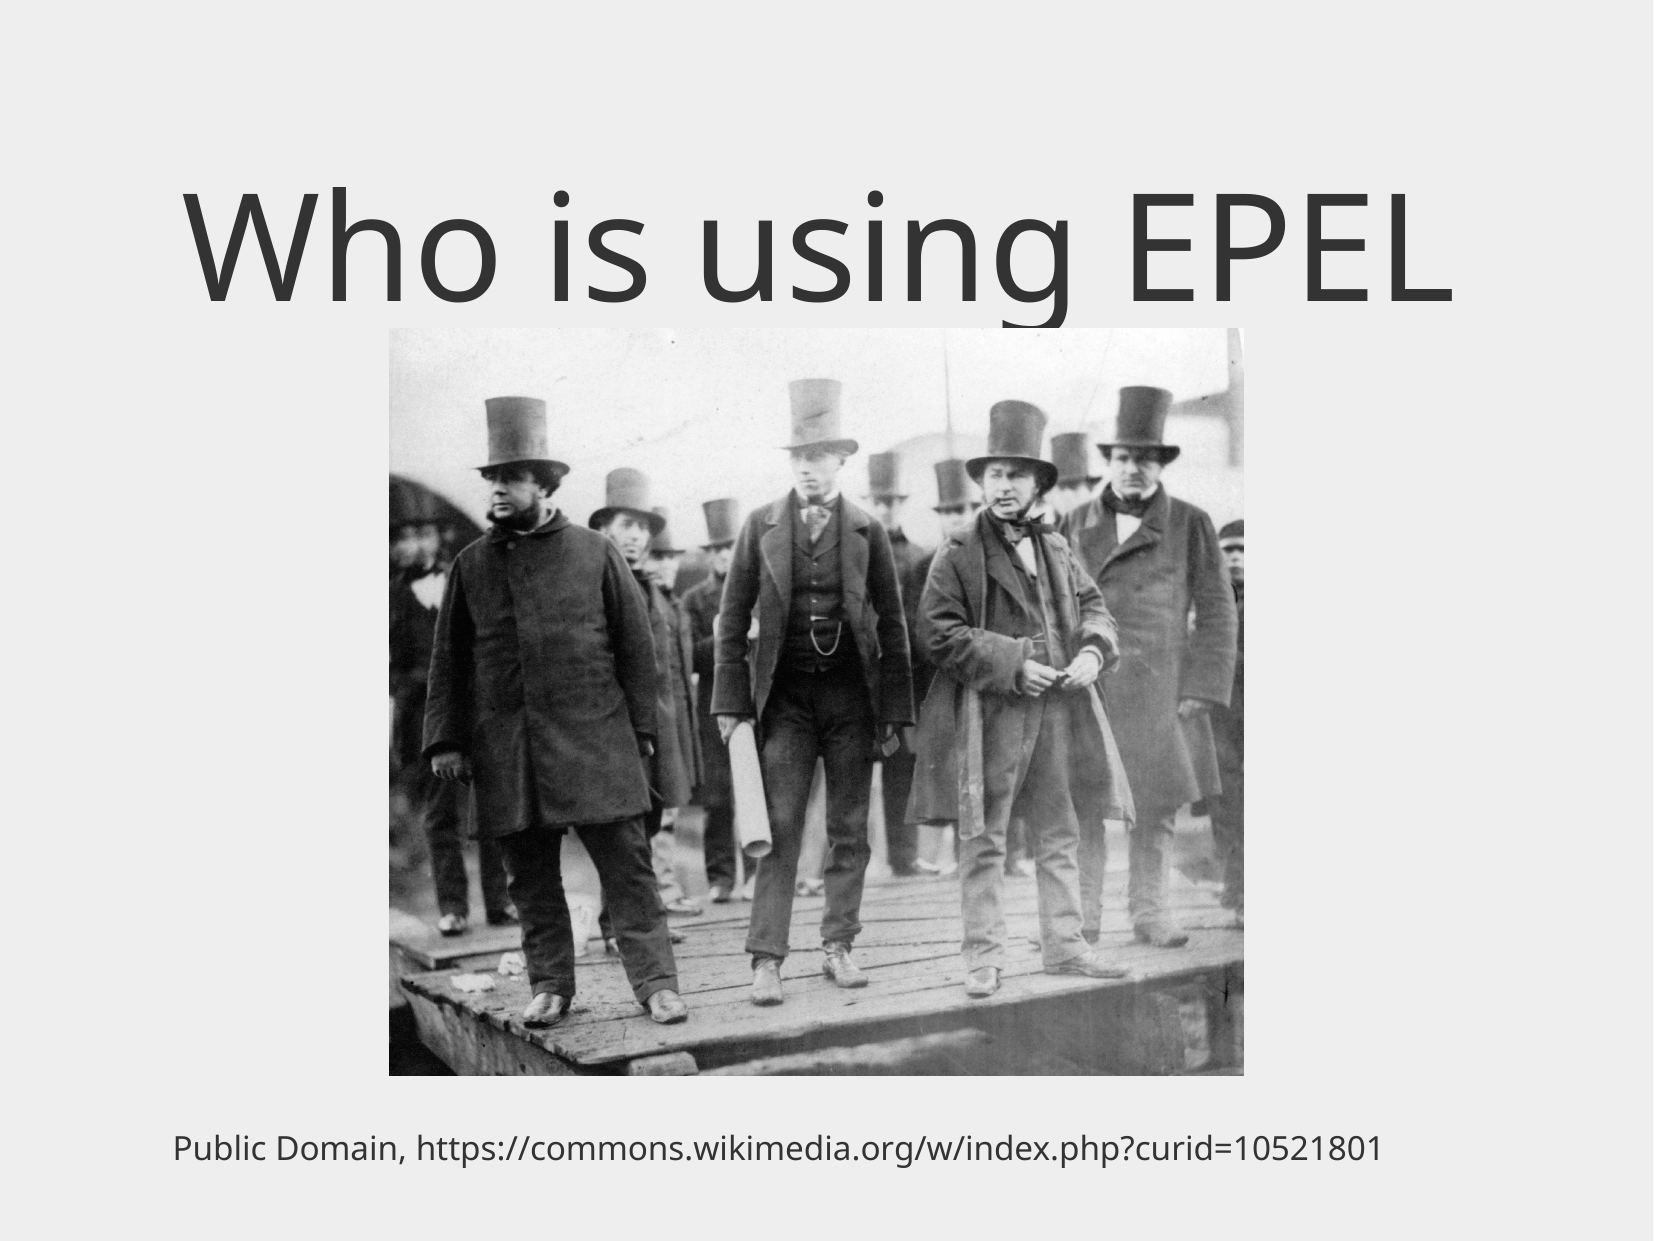

# Who is using EPEL
Public Domain, https://commons.wikimedia.org/w/index.php?curid=10521801